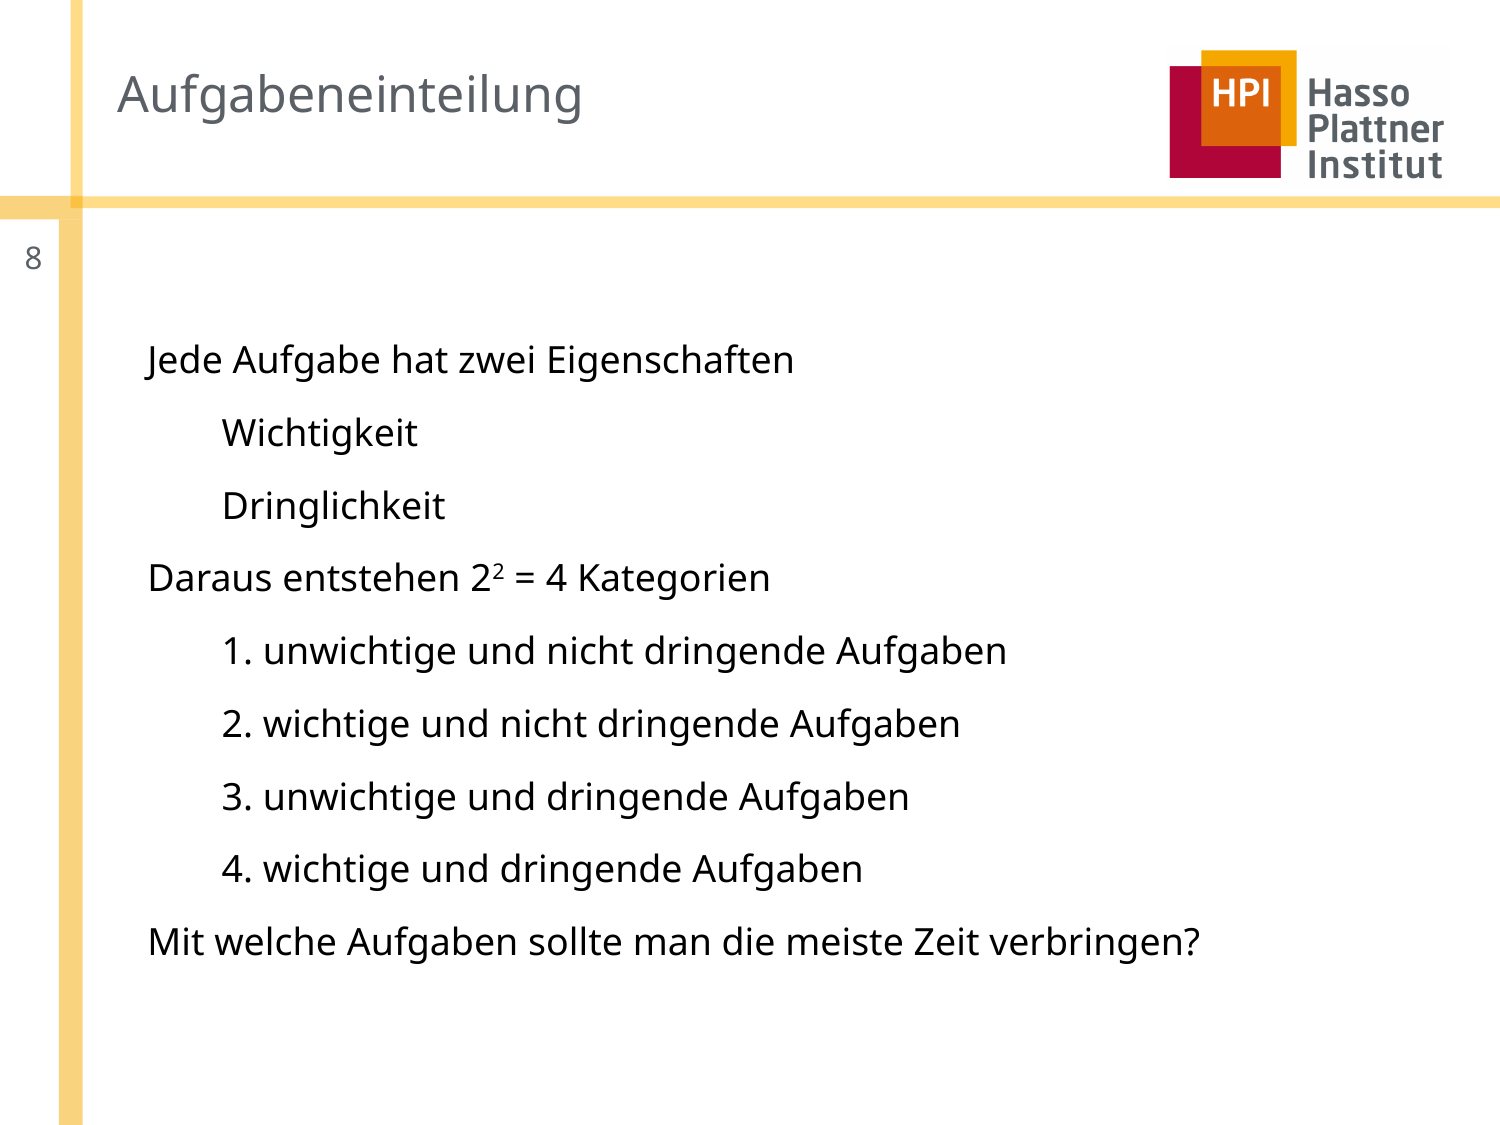

# Aufgabeneinteilung
8
Jede Aufgabe hat zwei Eigenschaften
Wichtigkeit
Dringlichkeit
Daraus entstehen 22 = 4 Kategorien
1. unwichtige und nicht dringende Aufgaben
2. wichtige und nicht dringende Aufgaben
3. unwichtige und dringende Aufgaben
4. wichtige und dringende Aufgaben
Mit welche Aufgaben sollte man die meiste Zeit verbringen?